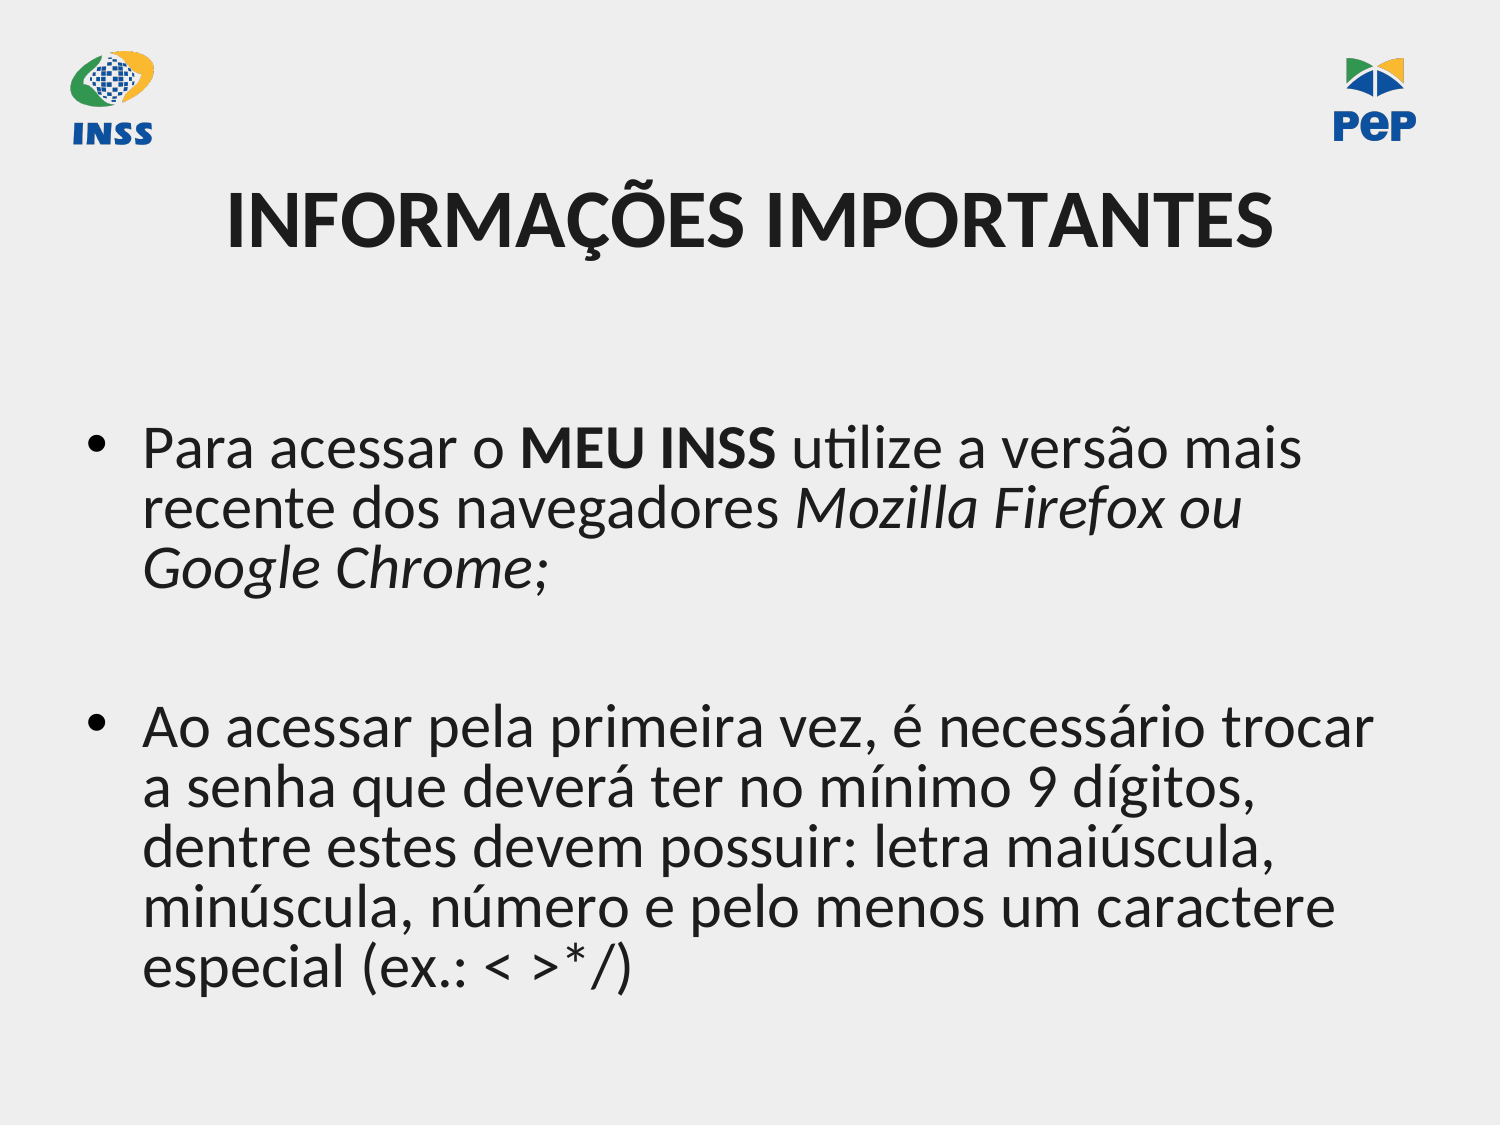

INFORMAÇÕES IMPORTANTES
# Para acessar o MEU INSS utilize a versão mais recente dos navegadores Mozilla Firefox ou Google Chrome;
Ao acessar pela primeira vez, é necessário trocar a senha que deverá ter no mínimo 9 dígitos, dentre estes devem possuir: letra maiúscula, minúscula, número e pelo menos um caractere especial (ex.: < >*/)